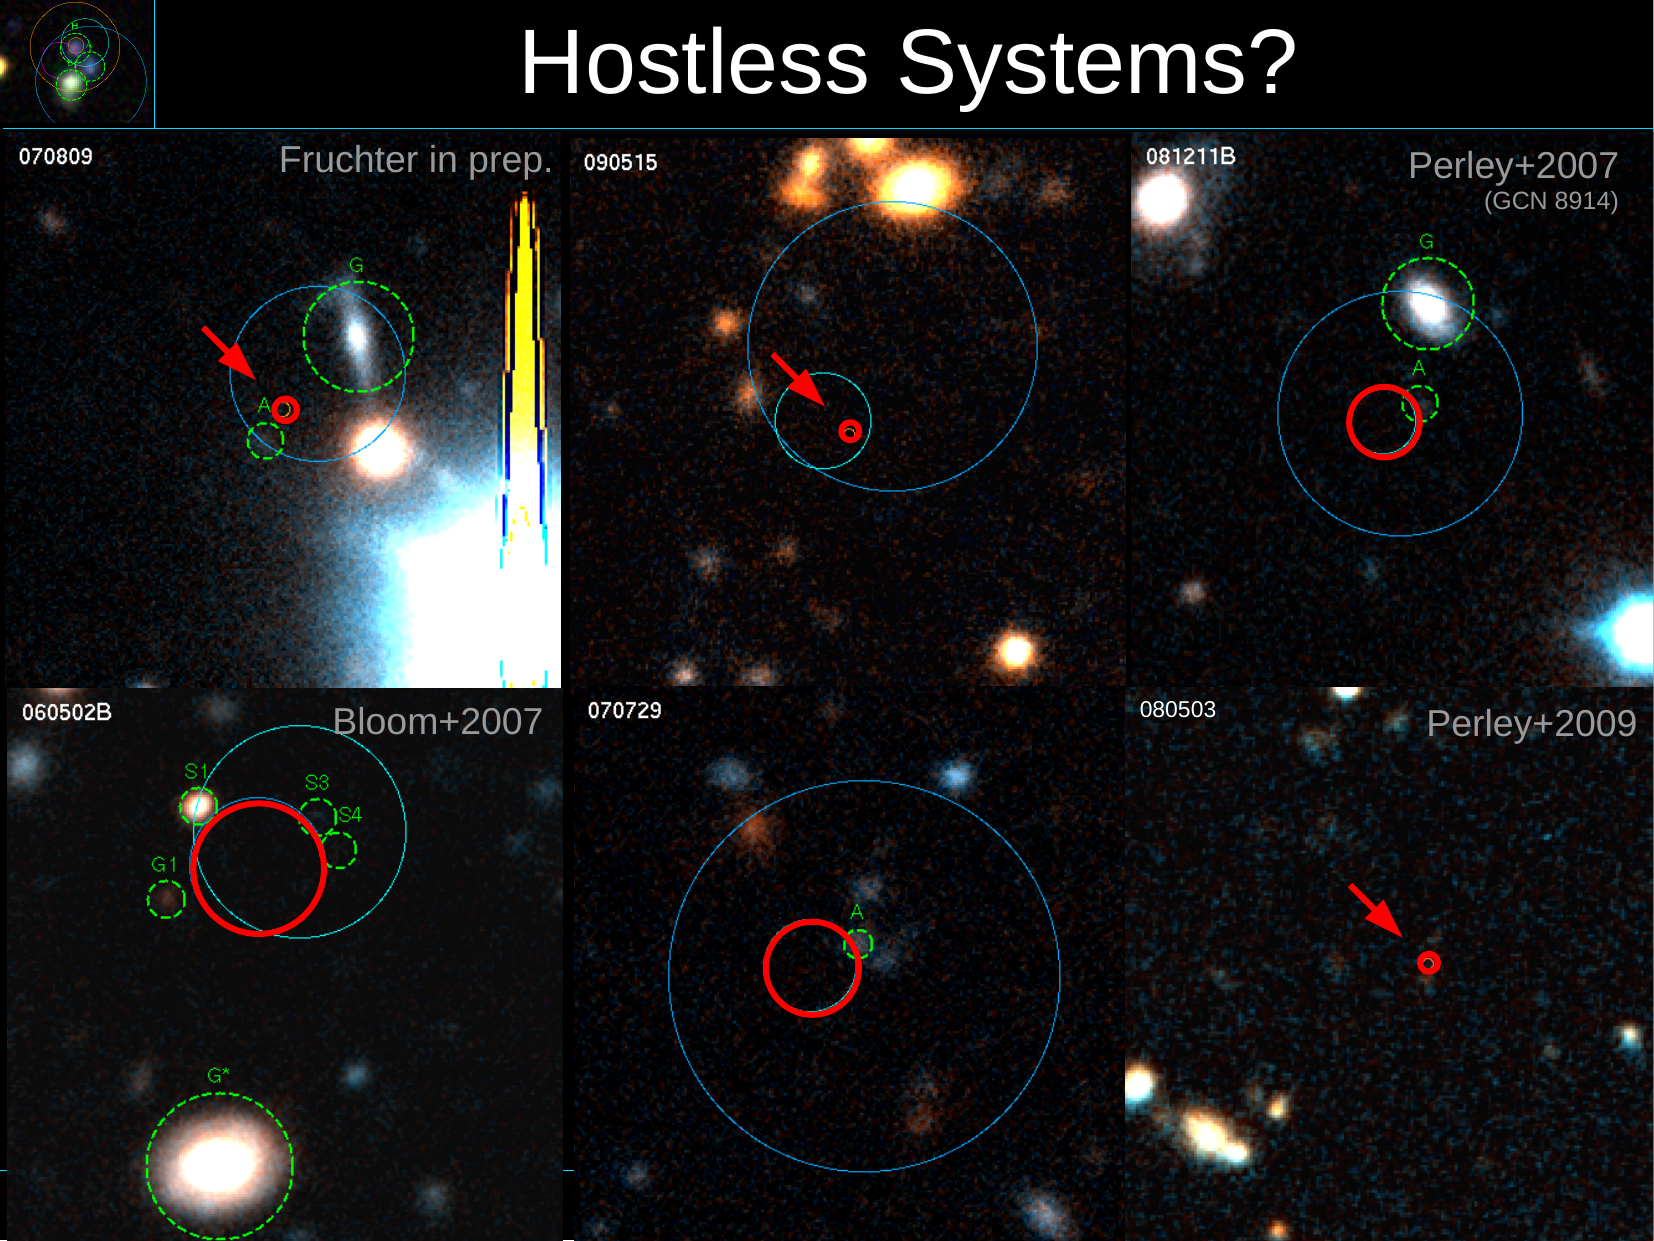

# Hostless Systems?
Fruchter in prep.
Perley+2007
(GCN 8914)
080503
Bloom+2007
Perley+2009
14